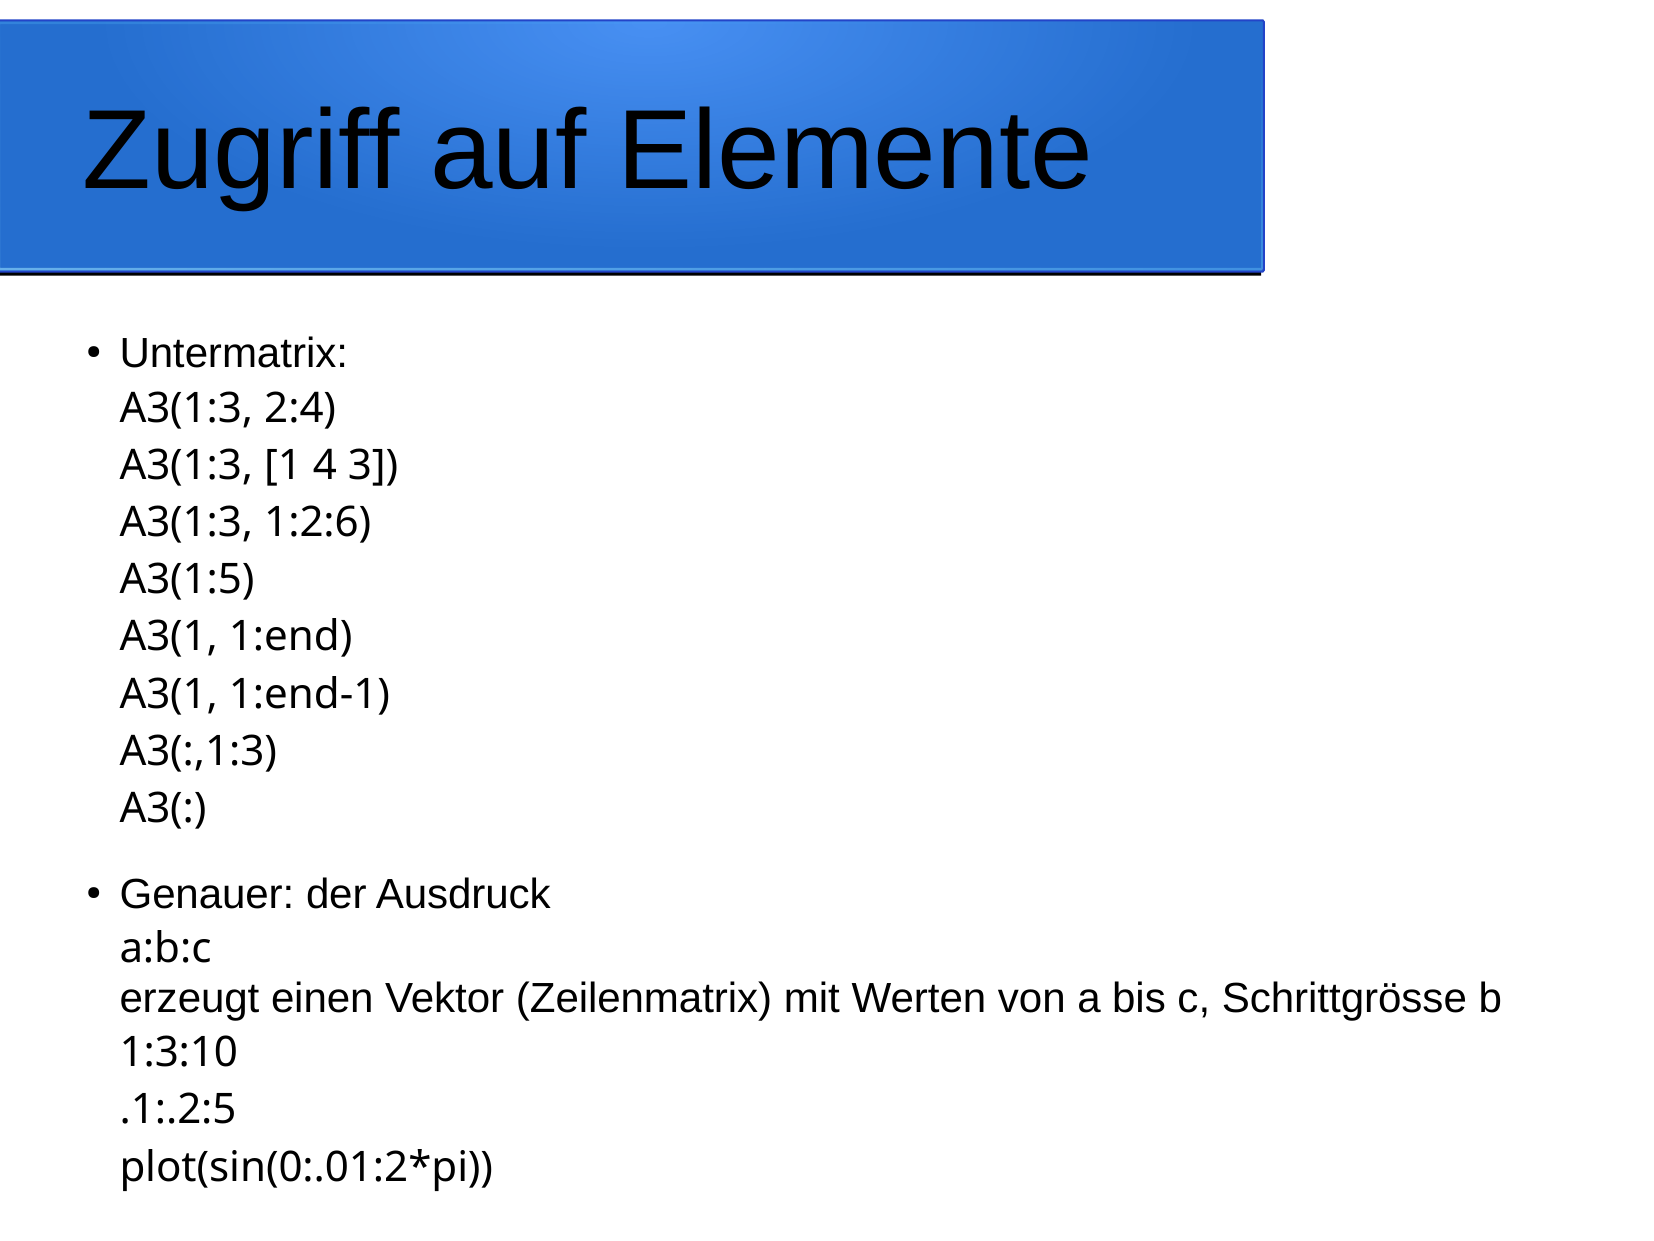

# Zugriff auf Elemente
Untermatrix:
A3(1:3, 2:4)
A3(1:3, [1 4 3])
A3(1:3, 1:2:6)
A3(1:5)
A3(1, 1:end)
A3(1, 1:end-1)
A3(:,1:3)
A3(:)
Genauer: der Ausdruck
a:b:c
erzeugt einen Vektor (Zeilenmatrix) mit Werten von a bis c, Schrittgrösse b
1:3:10
.1:.2:5
plot(sin(0:.01:2*pi))